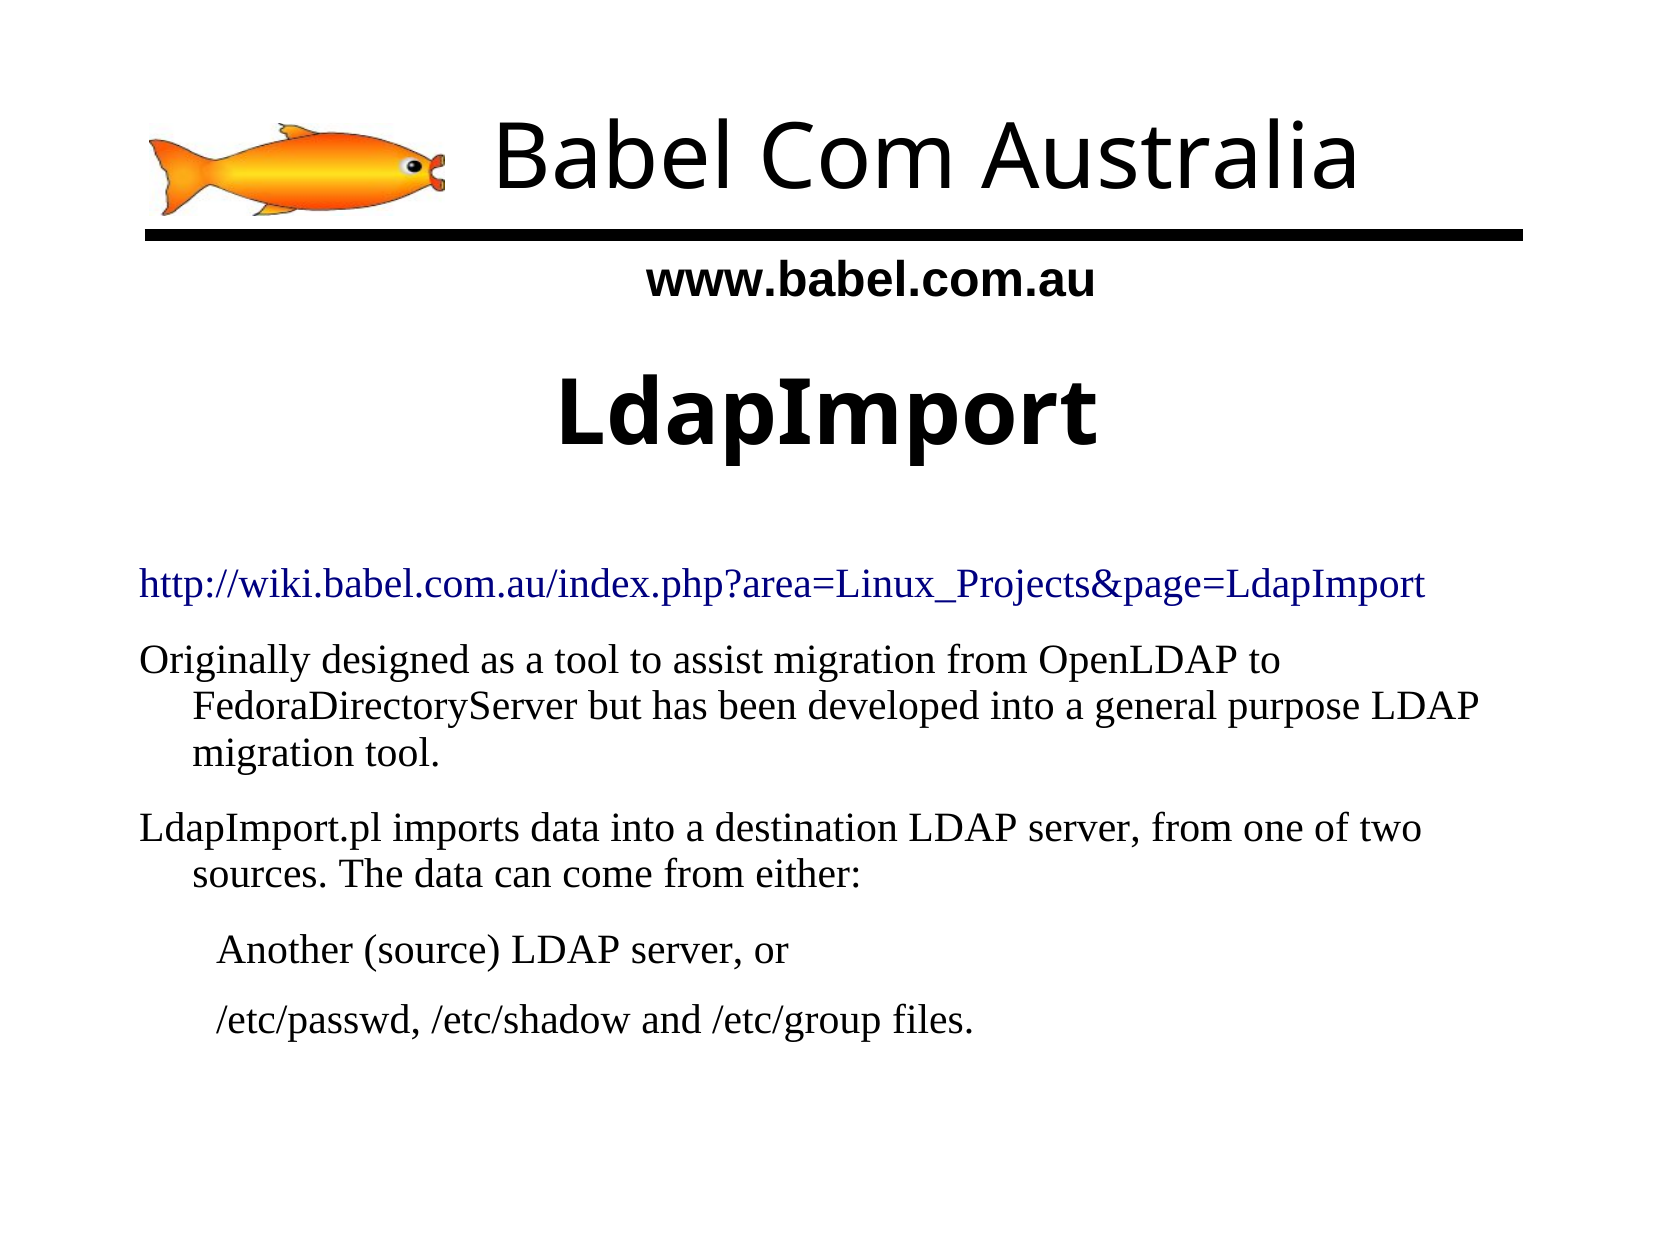

# LdapImport
http://wiki.babel.com.au/index.php?area=Linux_Projects&page=LdapImport
Originally designed as a tool to assist migration from OpenLDAP to FedoraDirectoryServer but has been developed into a general purpose LDAP migration tool.
LdapImport.pl imports data into a destination LDAP server, from one of two sources. The data can come from either:
Another (source) LDAP server, or
/etc/passwd, /etc/shadow and /etc/group files.